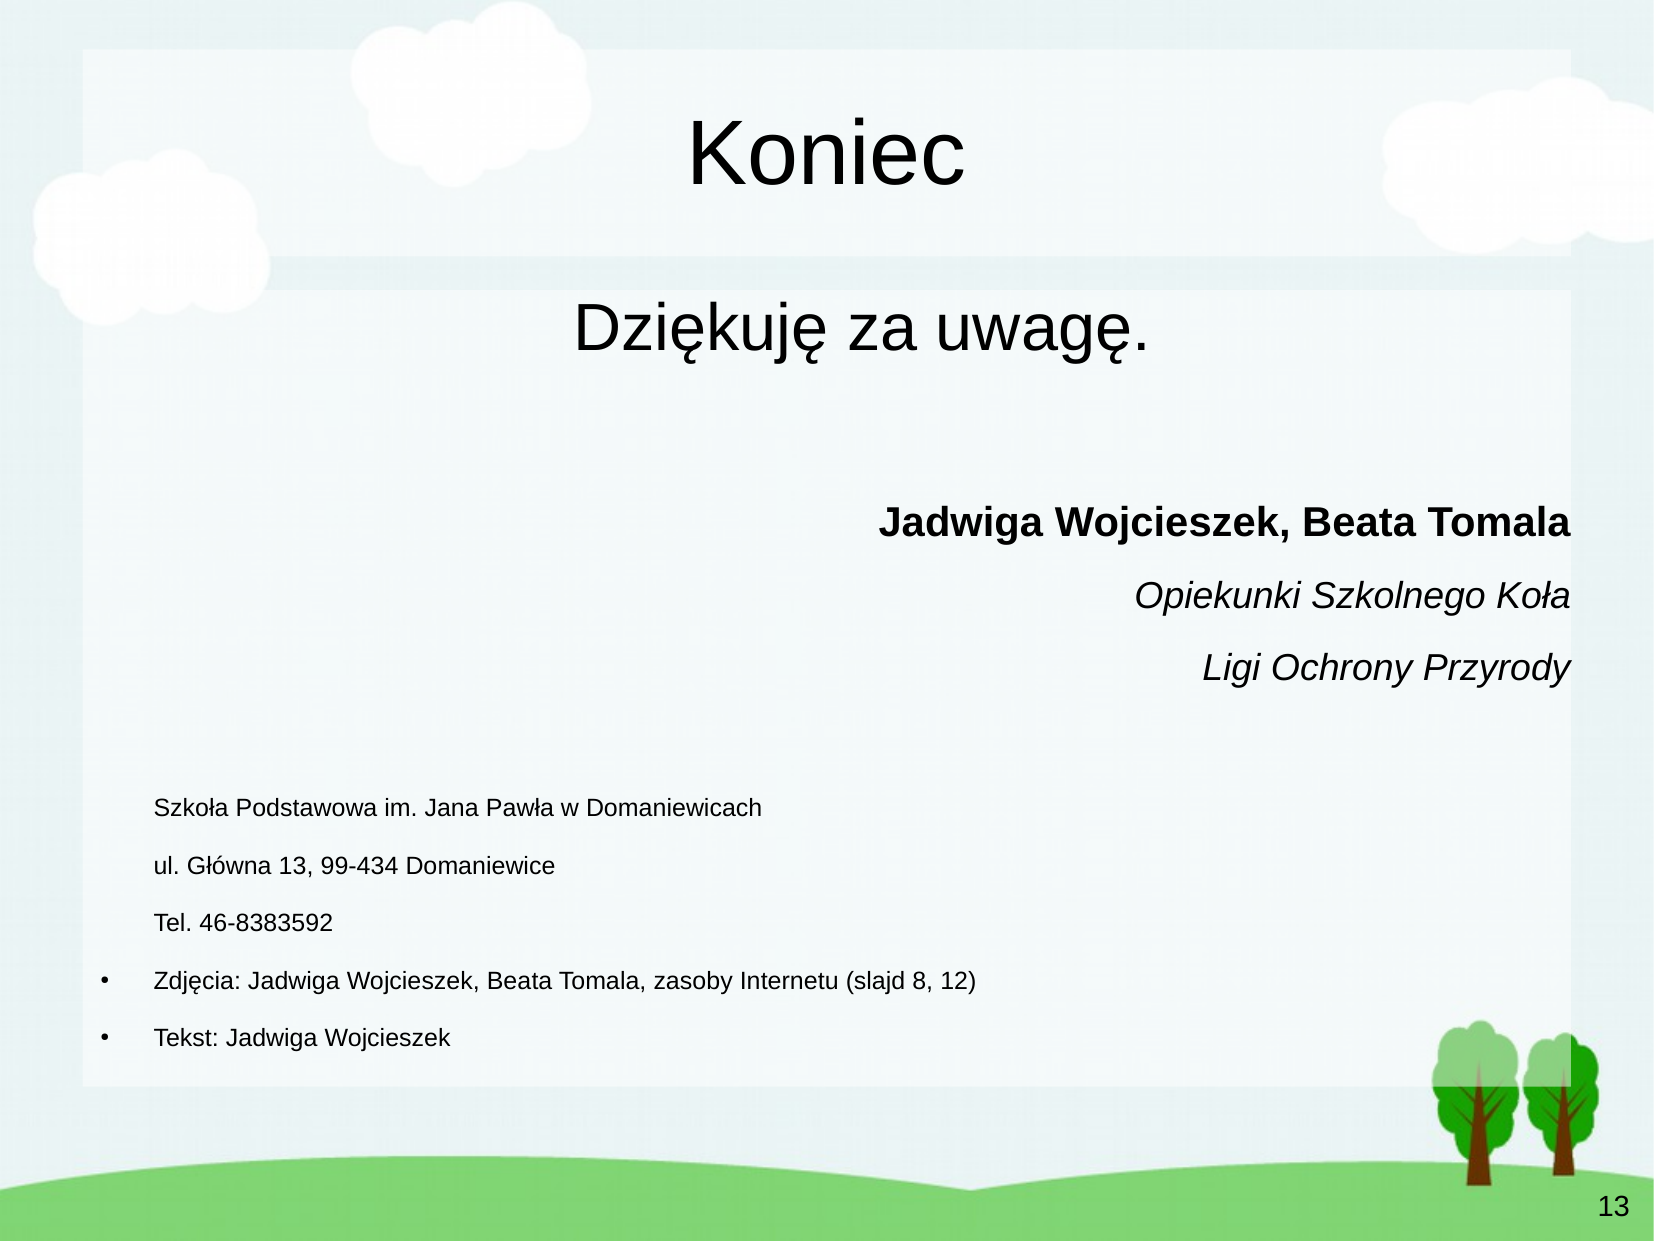

# Koniec
Dziękuję za uwagę.
Jadwiga Wojcieszek, Beata Tomala
Opiekunki Szkolnego Koła
Ligi Ochrony Przyrody
Szkoła Podstawowa im. Jana Pawła w Domaniewicach
ul. Główna 13, 99-434 Domaniewice
Tel. 46-8383592
Zdjęcia: Jadwiga Wojcieszek, Beata Tomala, zasoby Internetu (slajd 8, 12)
Tekst: Jadwiga Wojcieszek
13